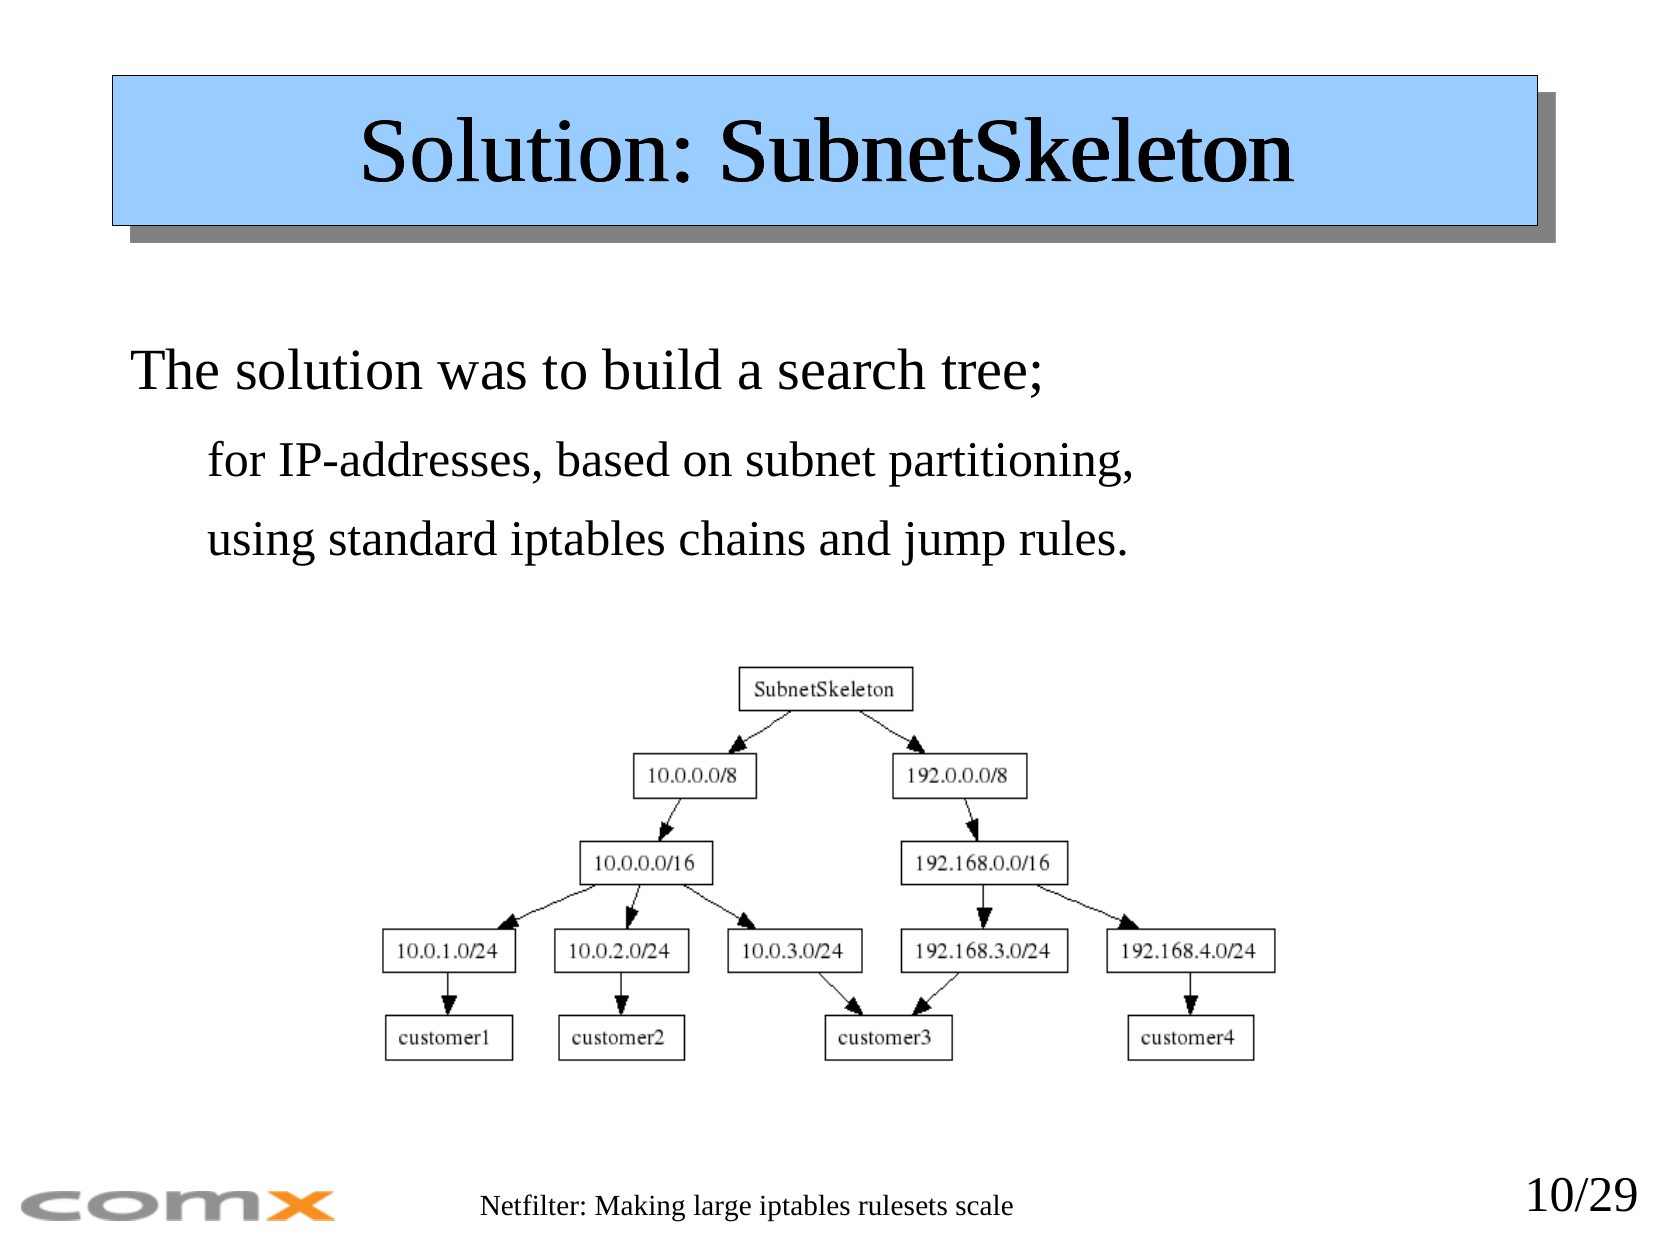

# Solution: SubnetSkeleton
The solution was to build a search tree;
for IP-addresses, based on subnet partitioning,
using standard iptables chains and jump rules.